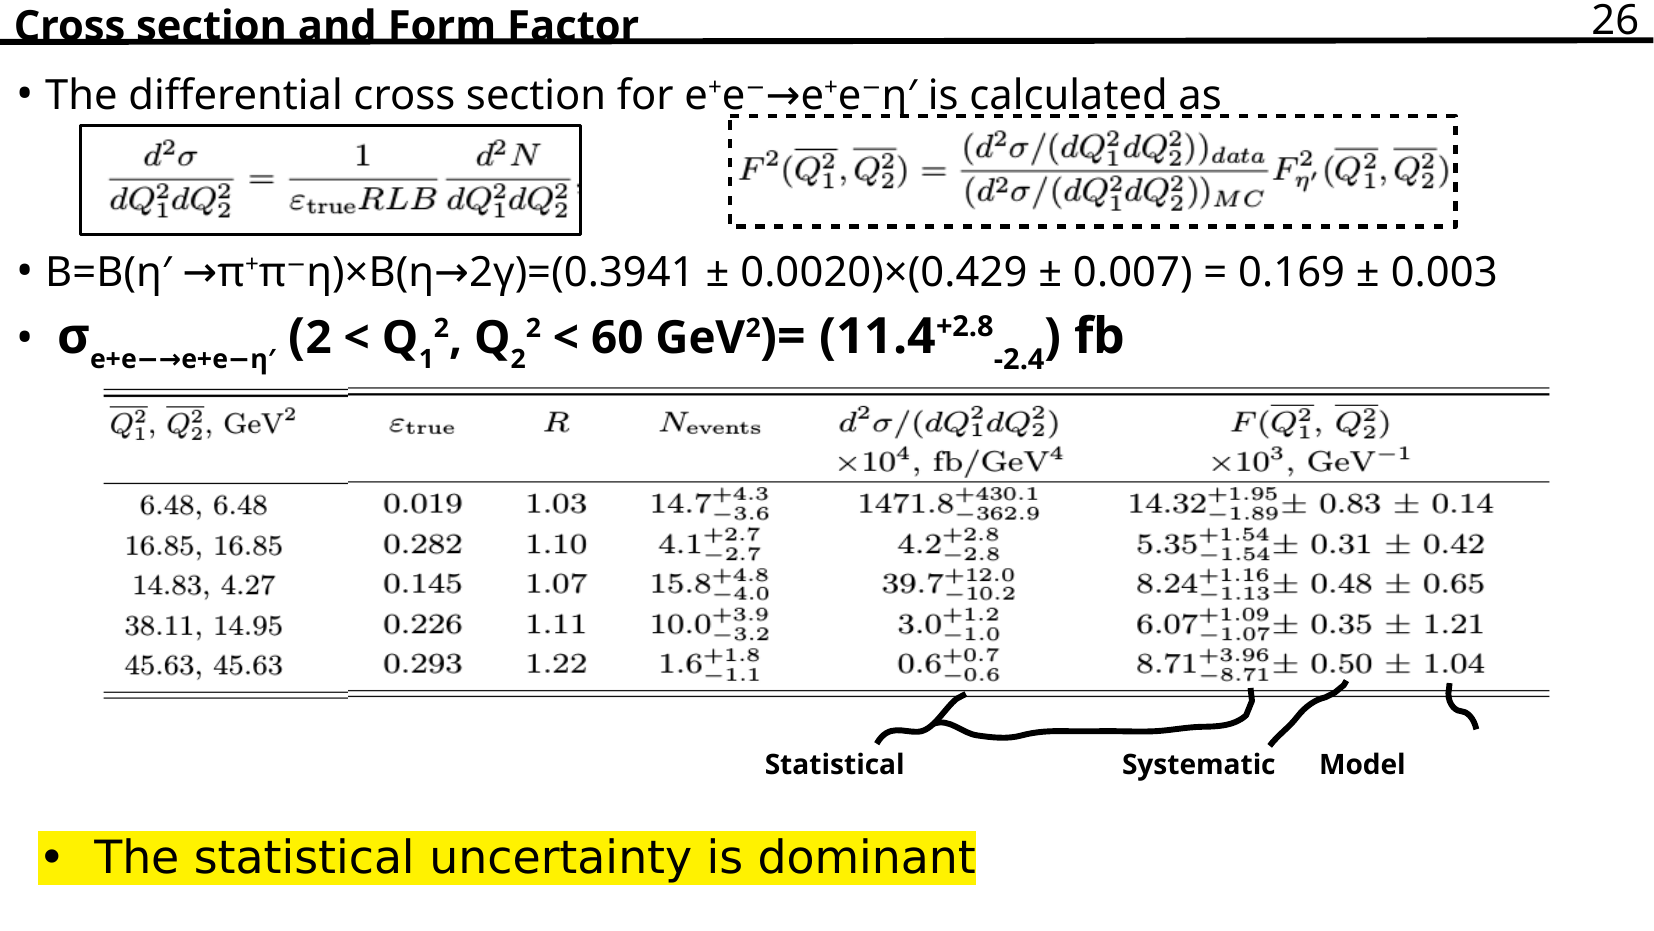

26
 Cross section and Form Factor
• The differential cross section for e+e−→e+e−η′ is calculated as
• B=B(η′ →π+π−η)×B(η→2γ)=(0.3941 ± 0.0020)×(0.429 ± 0.007) = 0.169 ± 0.003
• σe+e−→e+e−η′ (2 < Q12, Q22 < 60 GeV2)= (11.4+2.8-2.4) fb
Statistical Systematic Model
• The statistical uncertainty is dominant